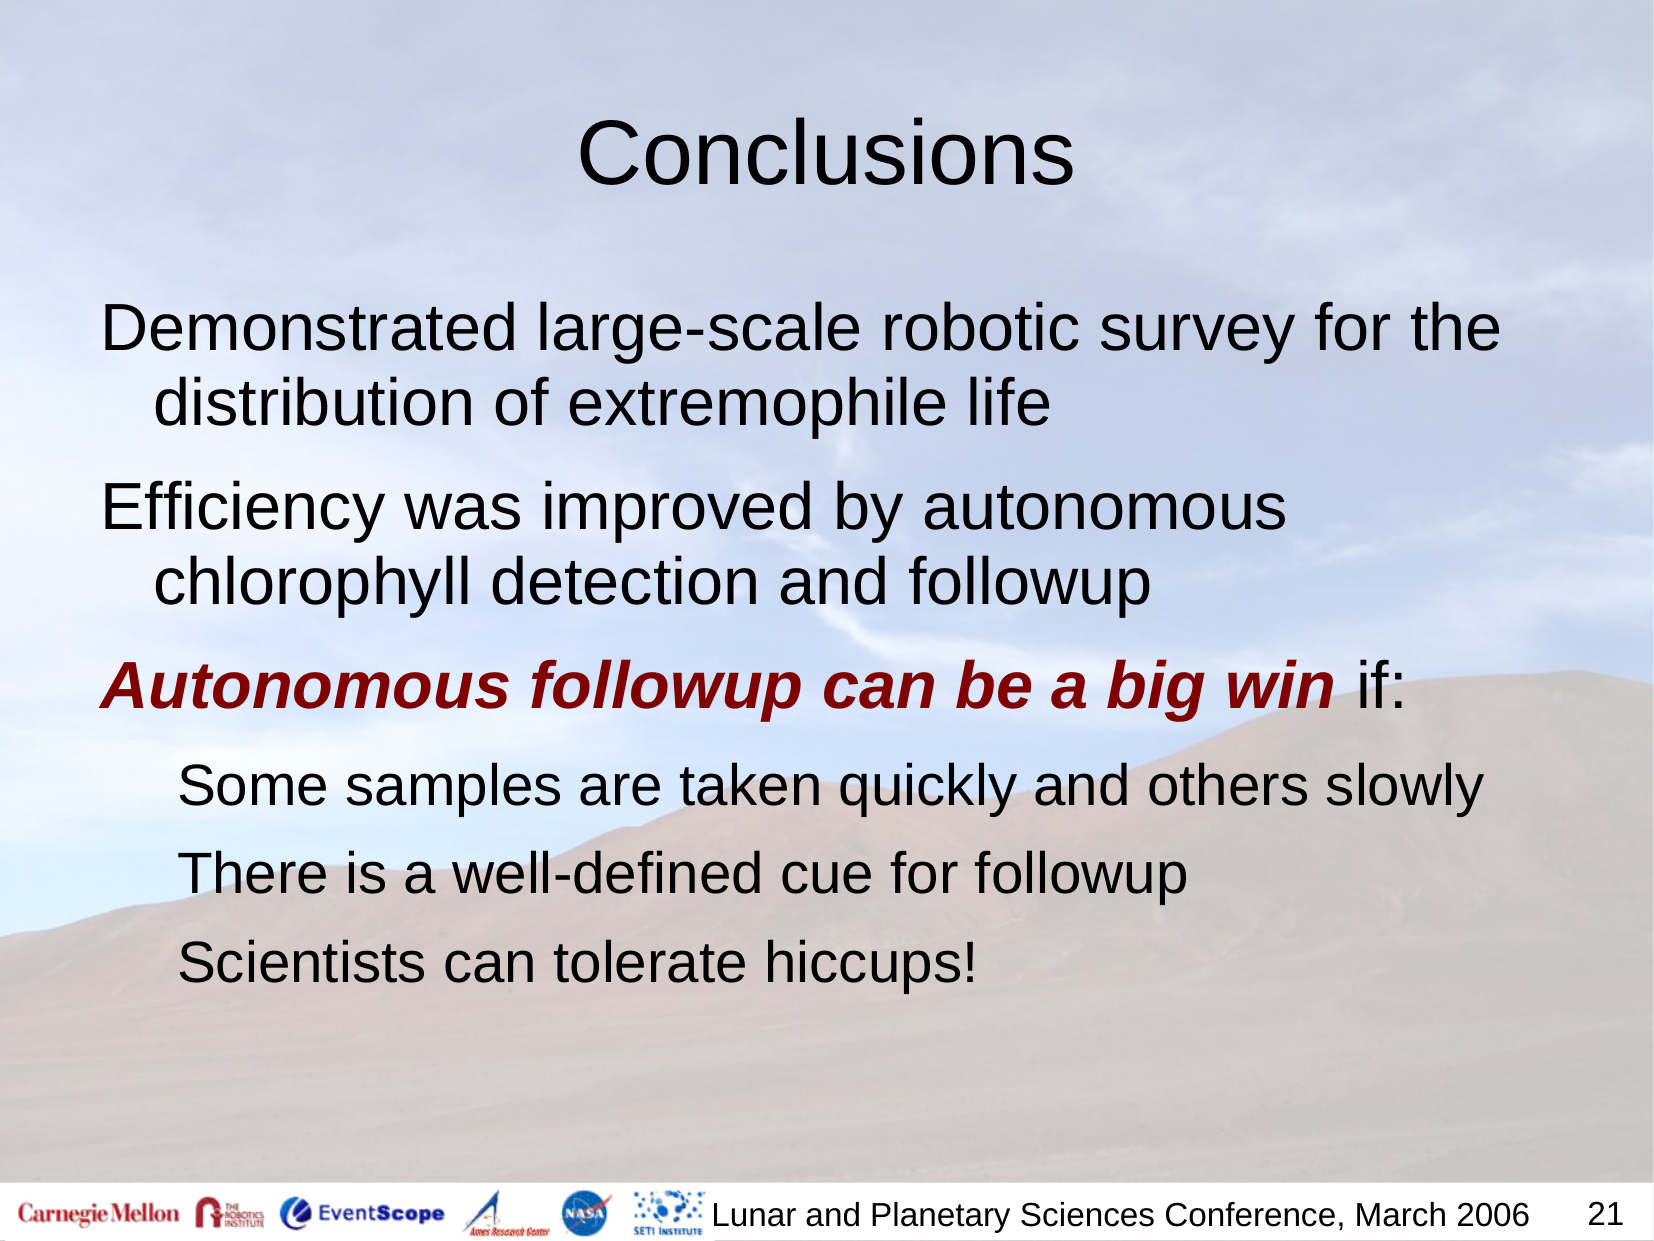

# Conclusions
Demonstrated large-scale robotic survey for the distribution of extremophile life
Efficiency was improved by autonomous chlorophyll detection and followup
Autonomous followup can be a big win if:
Some samples are taken quickly and others slowly
There is a well-defined cue for followup
Scientists can tolerate hiccups!